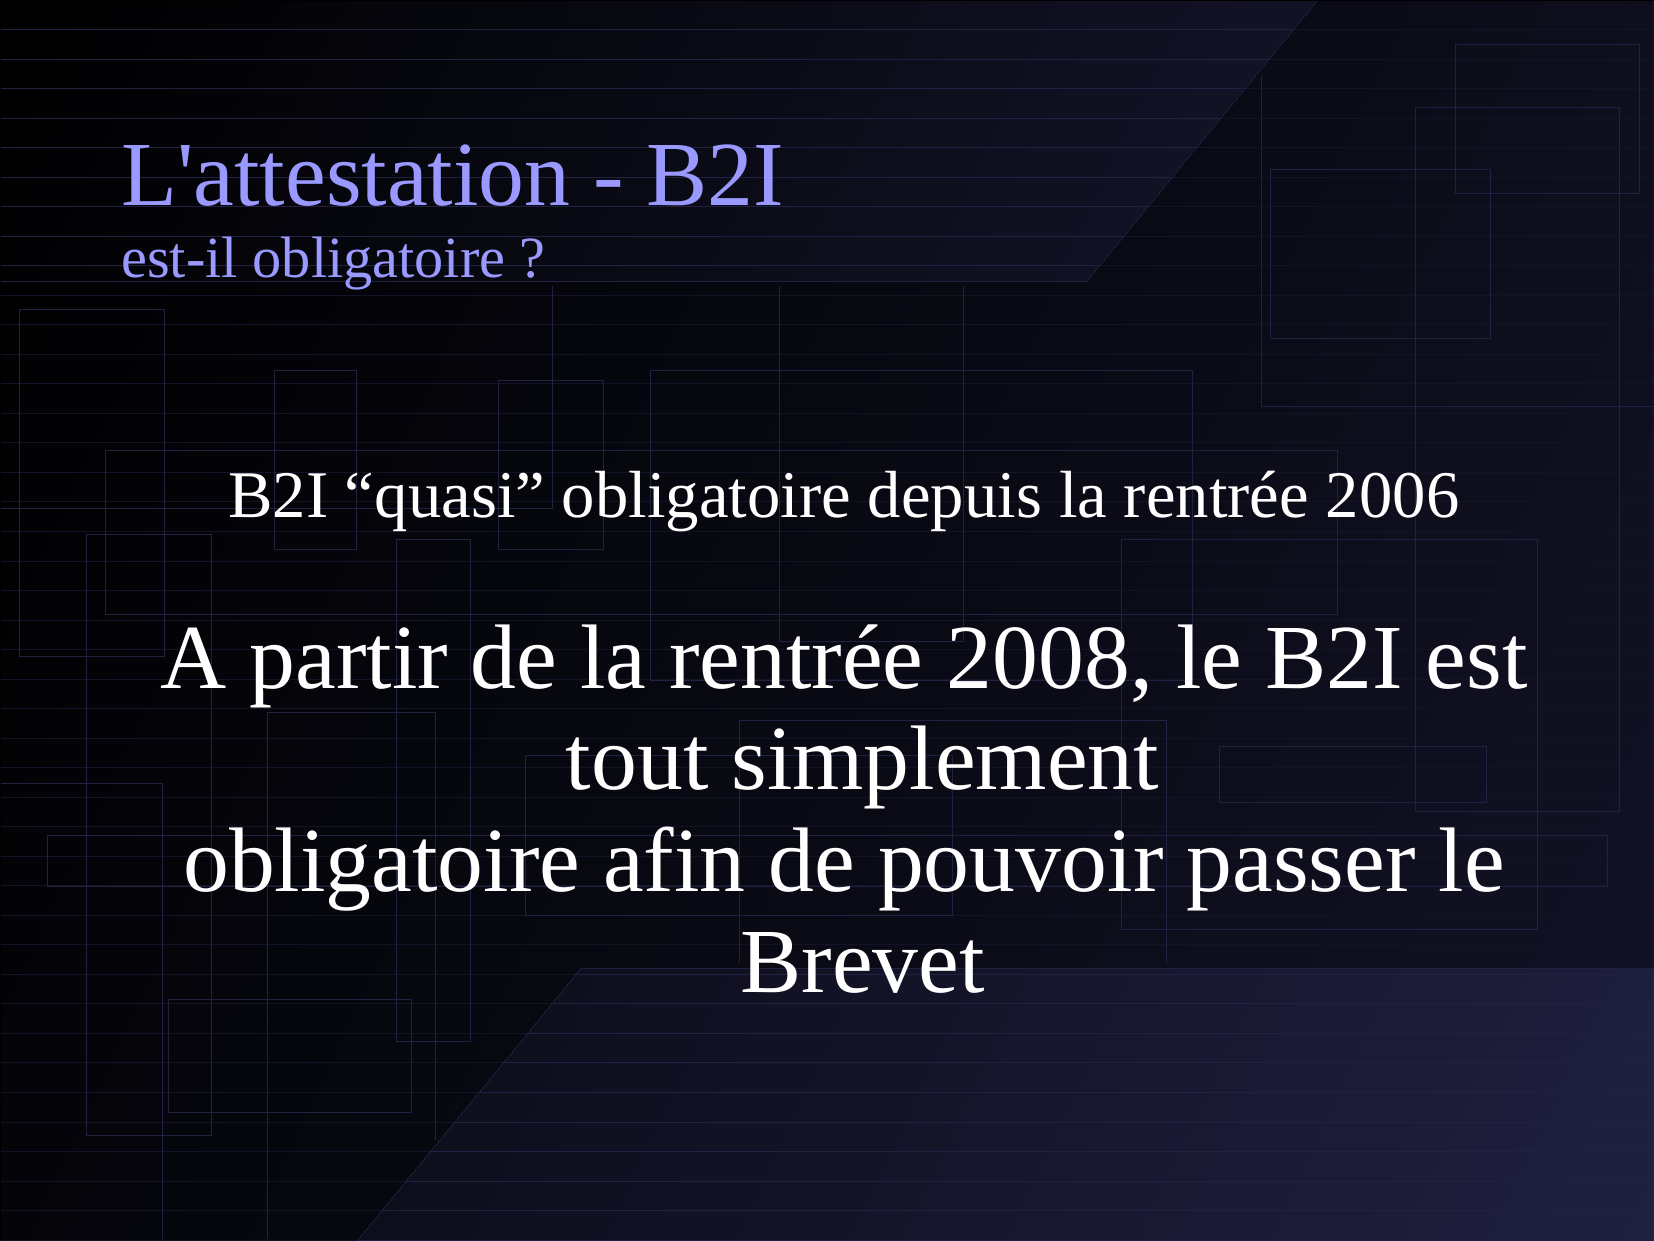

# L'attestation - B2I est-il obligatoire ?
B2I “quasi” obligatoire depuis la rentrée 2006
A partir de la rentrée 2008, le B2I est tout simplement
obligatoire afin de pouvoir passer le Brevet